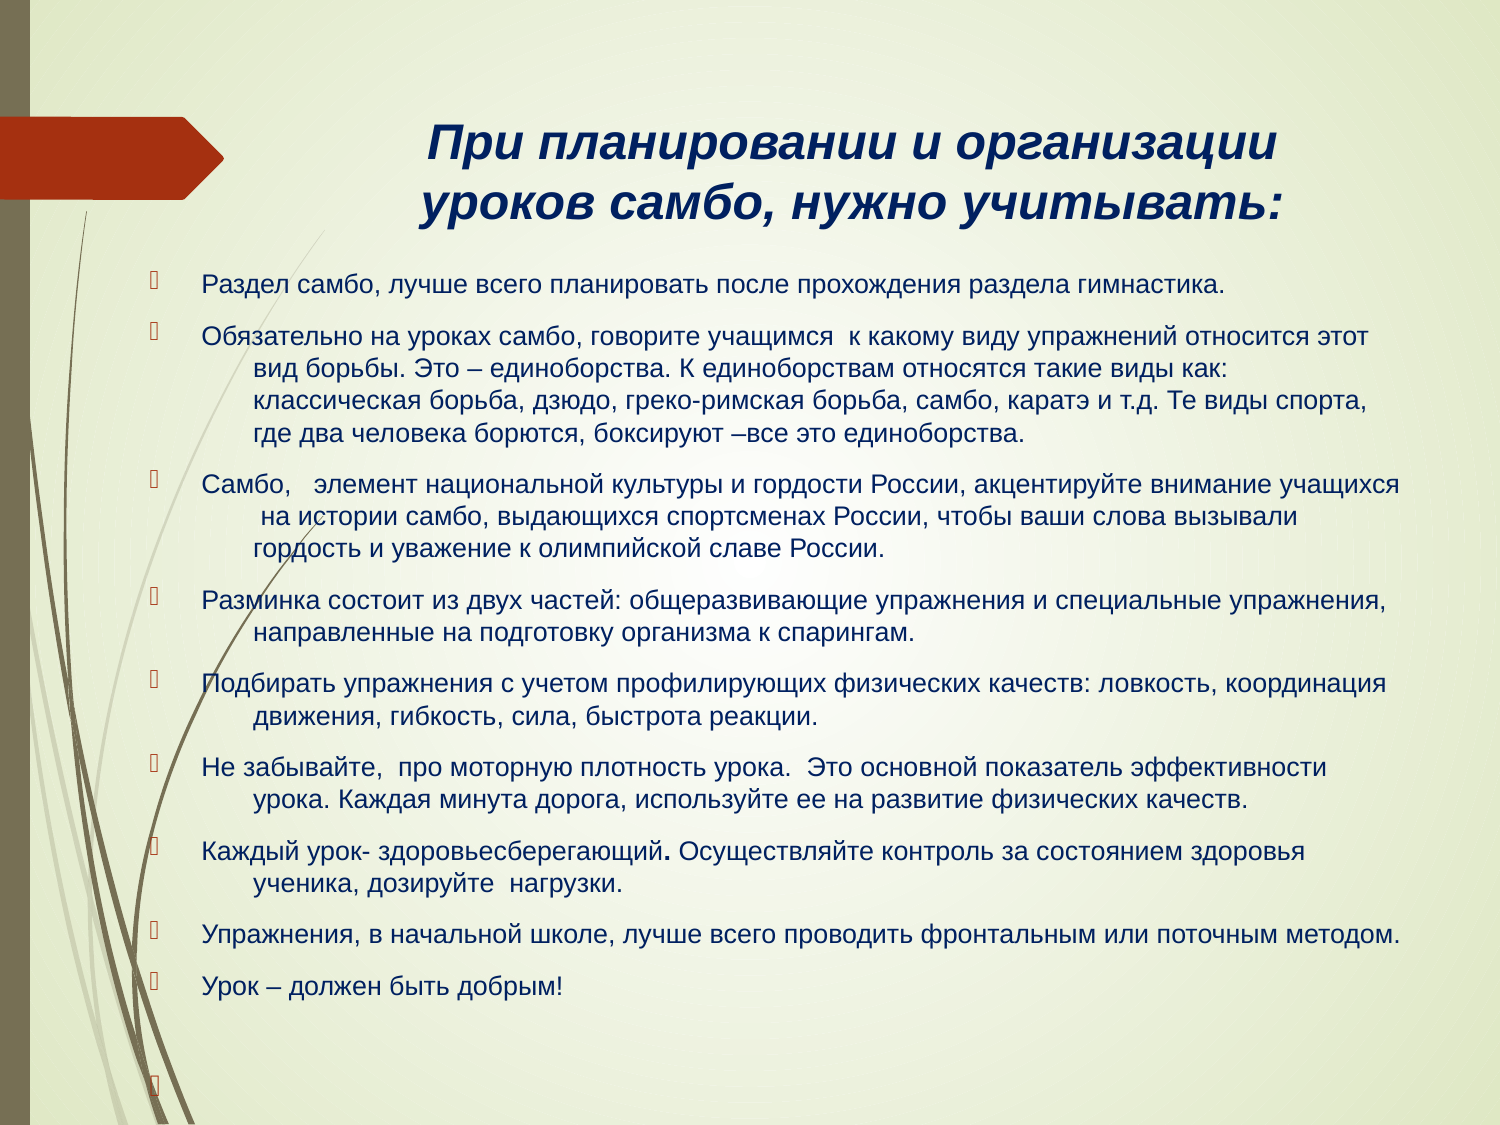

# При планировании и организации уроков самбо, нужно учитывать:
Раздел самбо, лучше всего планировать после прохождения раздела гимнастика.
Обязательно на уроках самбо, говорите учащимся к какому виду упражнений относится этот вид борьбы. Это – единоборства. К единоборствам относятся такие виды как: классическая борьба, дзюдо, греко-римская борьба, самбо, каратэ и т.д. Те виды спорта, где два человека борются, боксируют –все это единоборства.
Самбо, элемент национальной культуры и гордости России, акцентируйте внимание учащихся на истории самбо, выдающихся спортсменах России, чтобы ваши слова вызывали гордость и уважение к олимпийской славе России.
Разминка состоит из двух частей: общеразвивающие упражнения и специальные упражнения, направленные на подготовку организма к спарингам.
Подбирать упражнения с учетом профилирующих физических качеств: ловкость, координация движения, гибкость, сила, быстрота реакции.
Не забывайте, про моторную плотность урока. Это основной показатель эффективности урока. Каждая минута дорога, используйте ее на развитие физических качеств.
Каждый урок- здоровьесберегающий. Осуществляйте контроль за состоянием здоровья ученика, дозируйте нагрузки.
Упражнения, в начальной школе, лучше всего проводить фронтальным или поточным методом.
Урок – должен быть добрым!